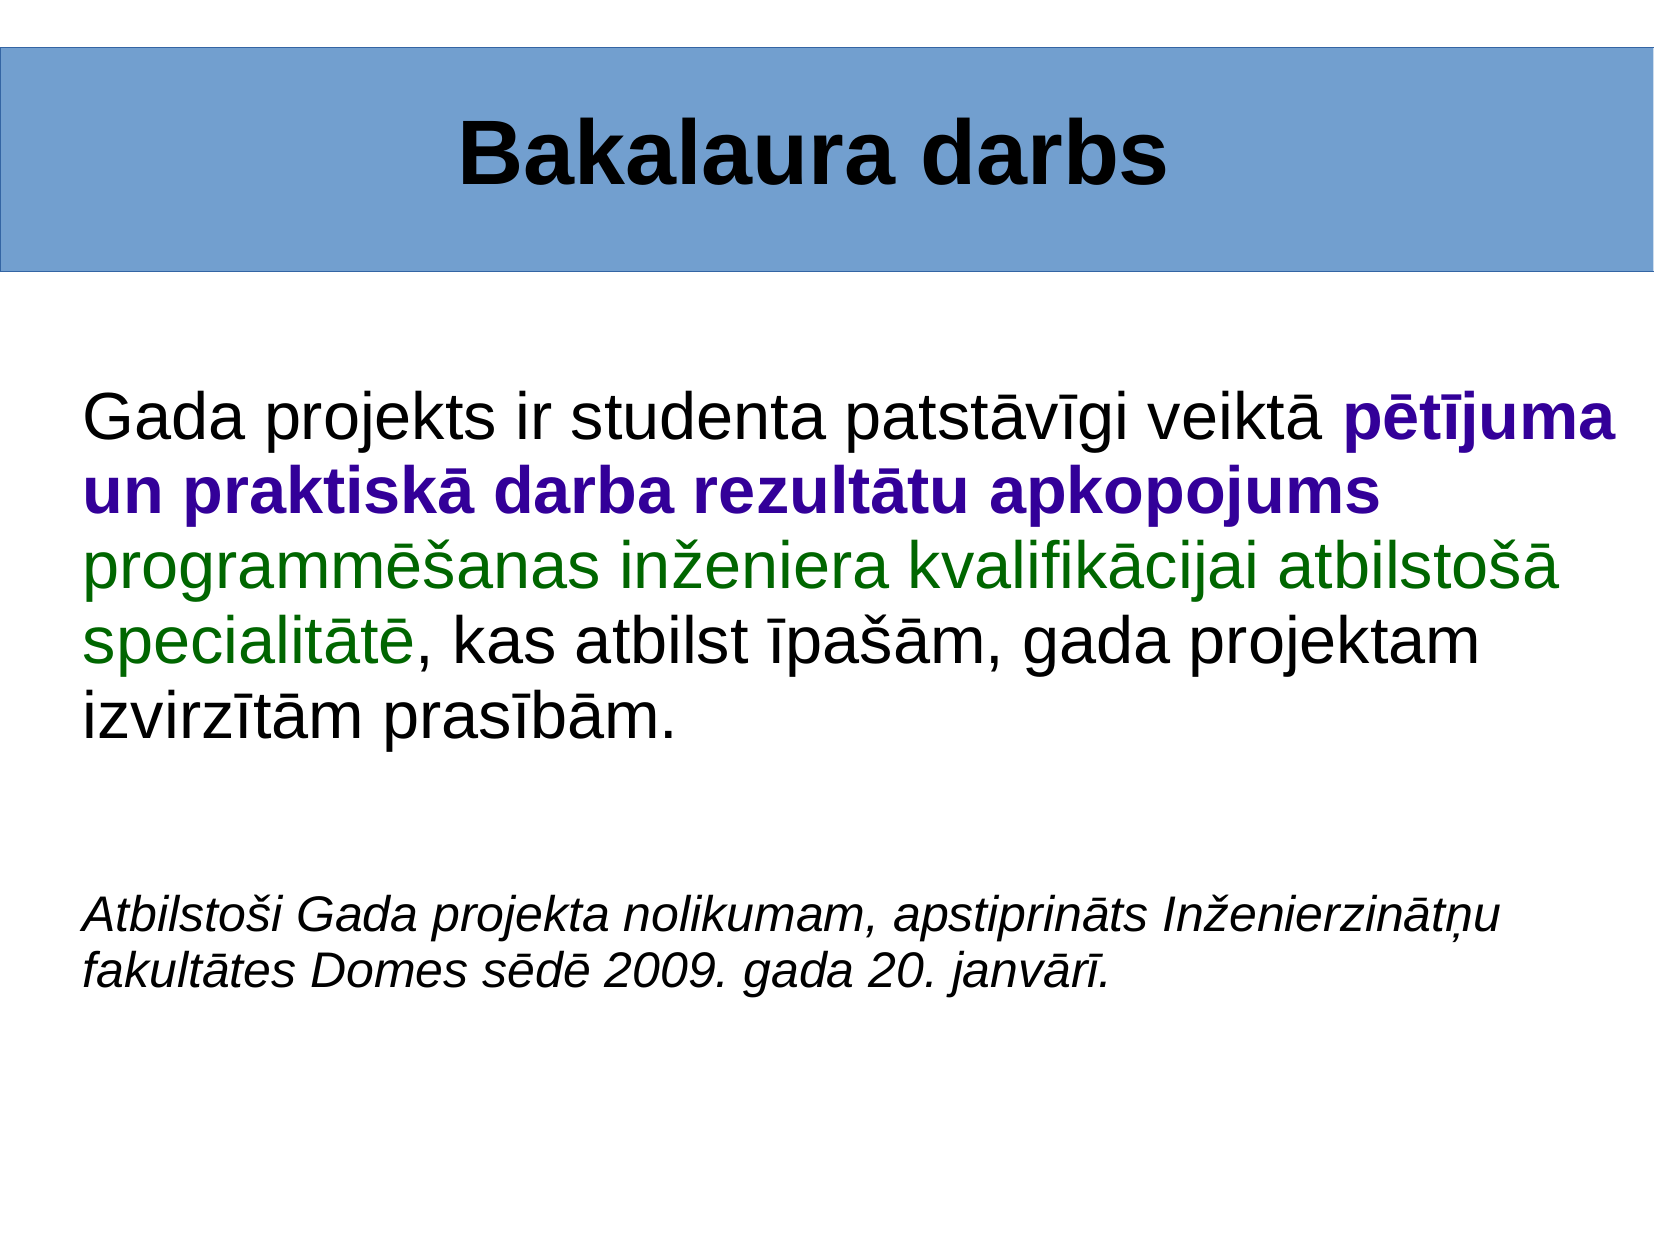

# Bakalaura darbs
Gada projekts ir studenta patstāvīgi veiktā pētījuma un praktiskā darba rezultātu apkopojums programmēšanas inženiera kvalifikācijai atbilstošā specialitātē, kas atbilst īpašām, gada projektam izvirzītām prasībām.
Atbilstoši Gada projekta nolikumam, apstiprināts Inženierzinātņu fakultātes Domes sēdē 2009. gada 20. janvārī.